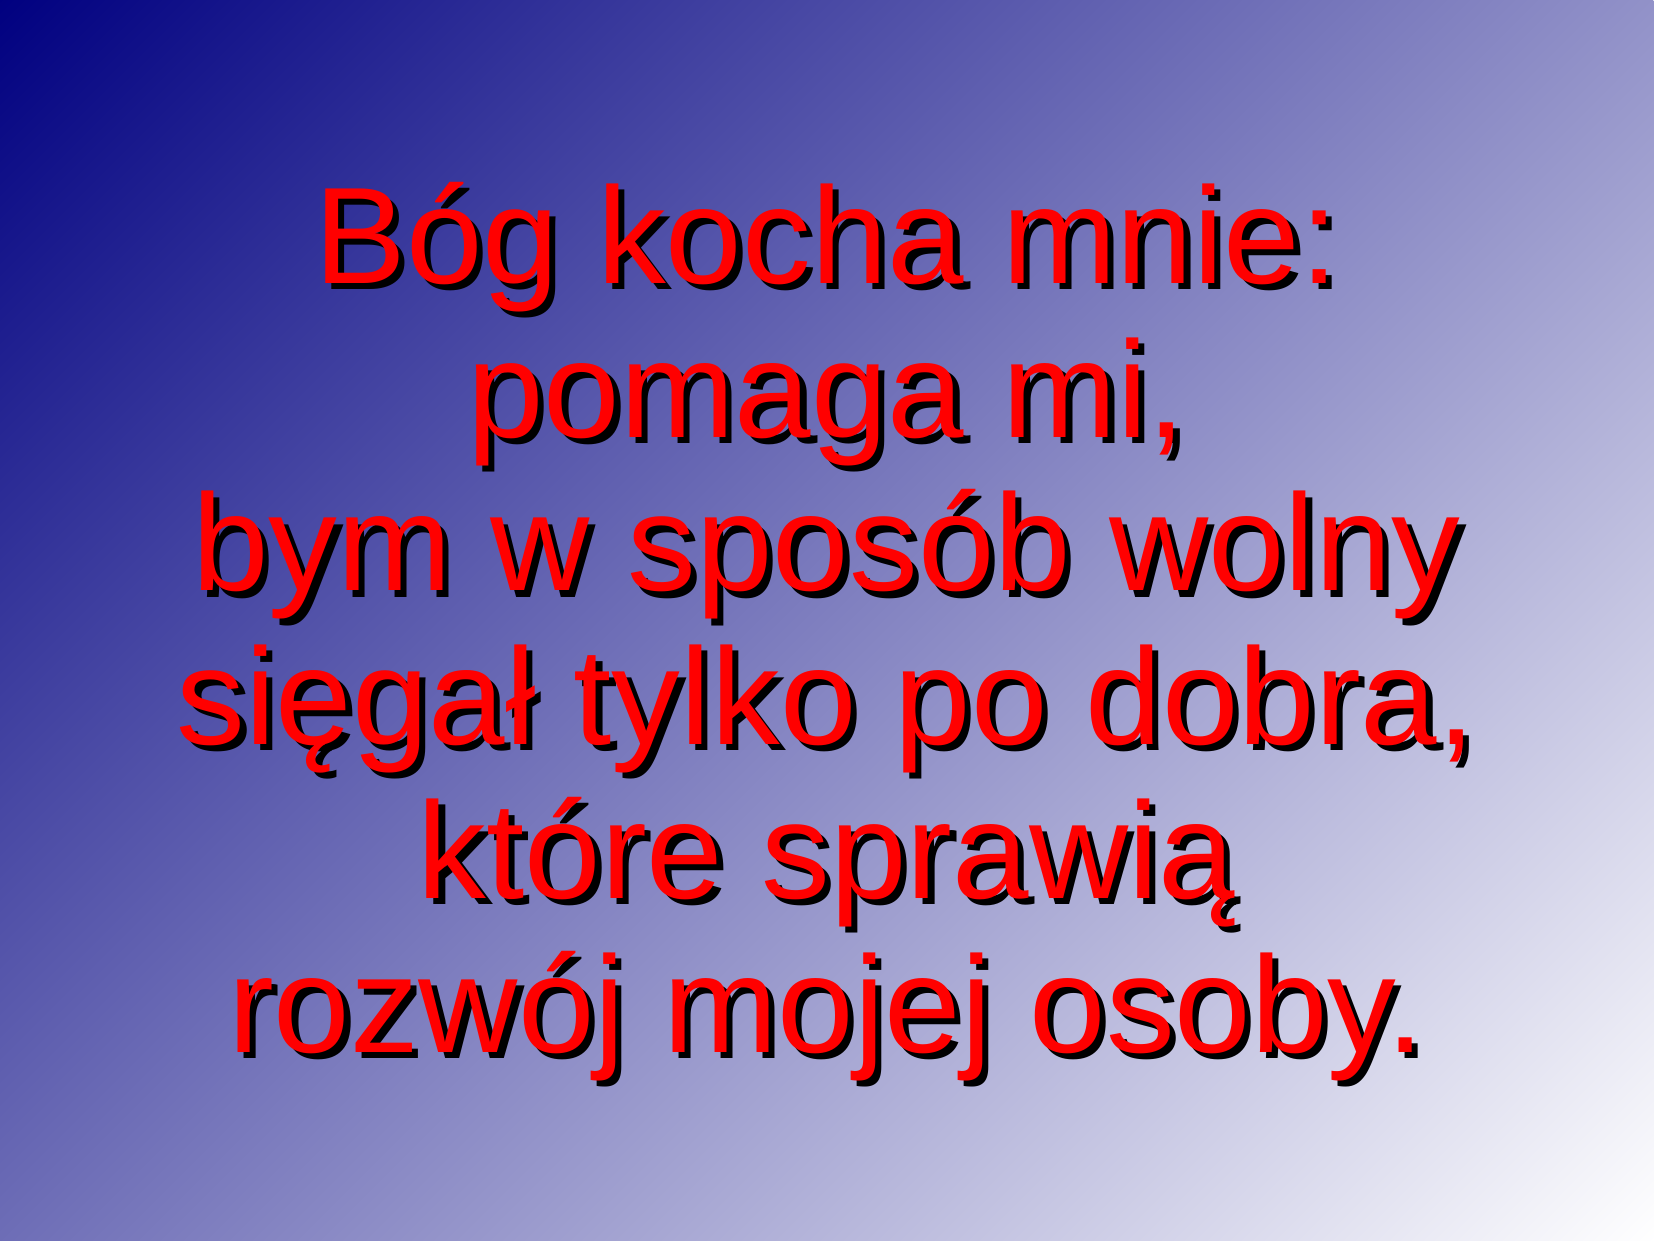

# Bóg kocha mnie:
pomaga mi,
bym w sposób wolny sięgał tylko po dobra,
które sprawią
rozwój mojej osoby.